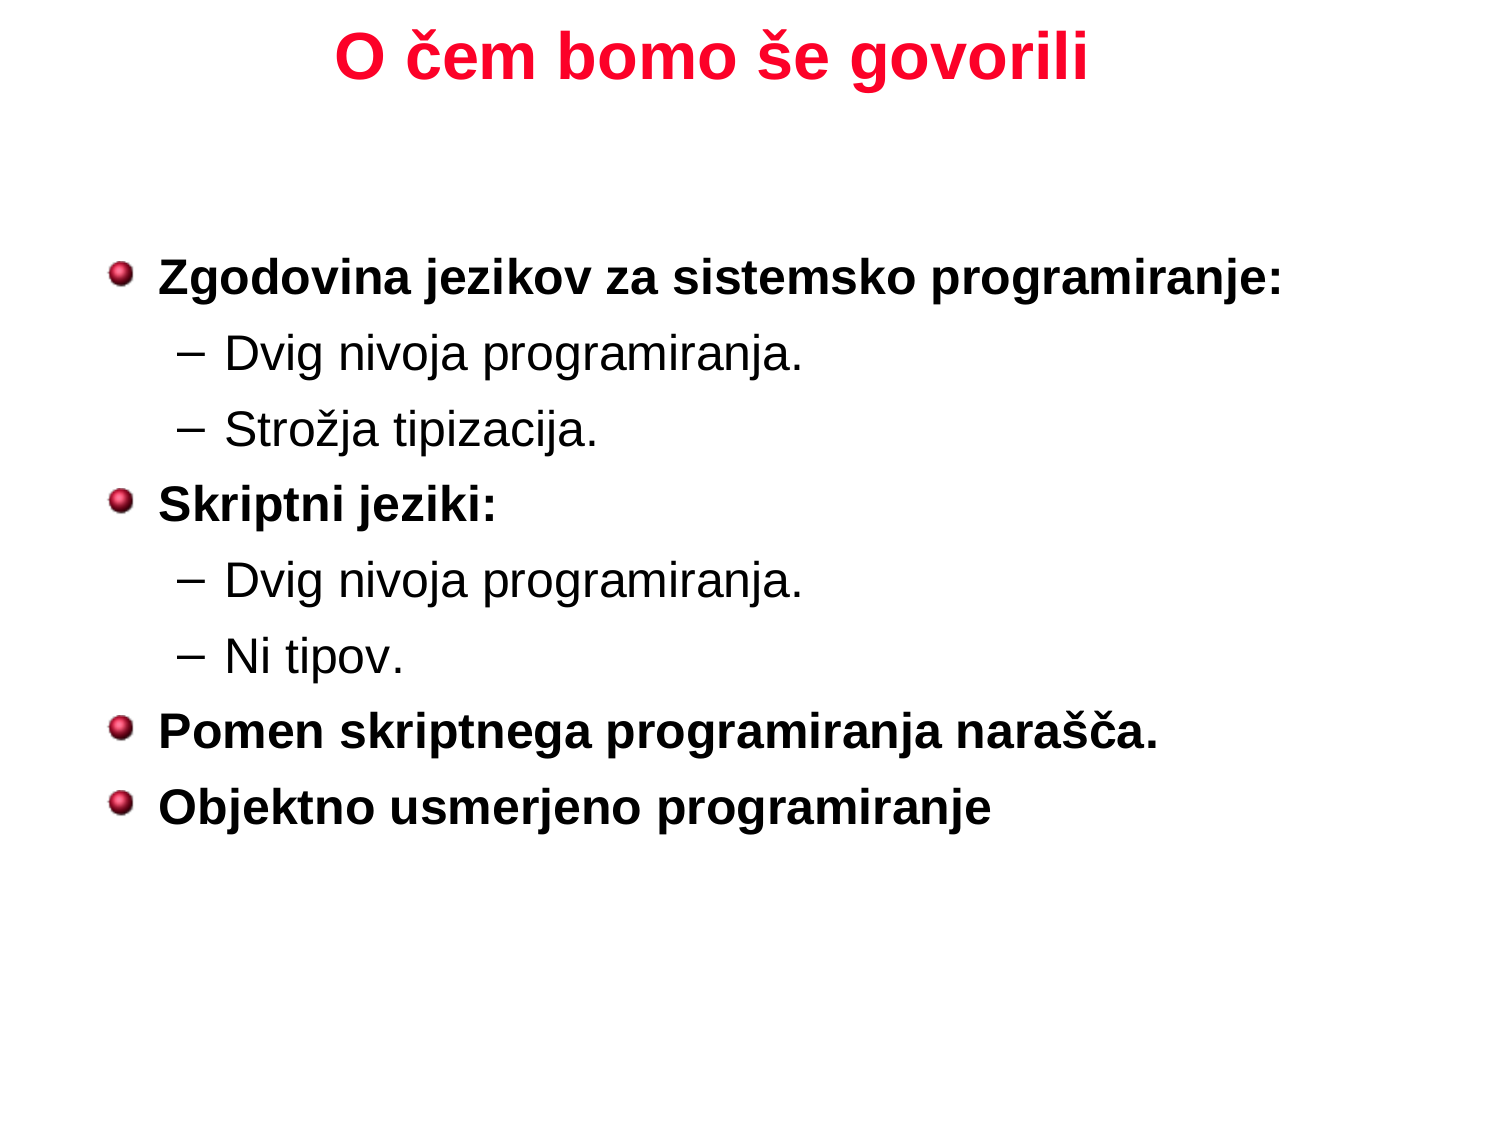

# O čem bomo še govorili
Zgodovina jezikov za sistemsko programiranje:
Dvig nivoja programiranja.
Strožja tipizacija.
Skriptni jeziki:
Dvig nivoja programiranja.
Ni tipov.
Pomen skriptnega programiranja narašča.
Objektno usmerjeno programiranje